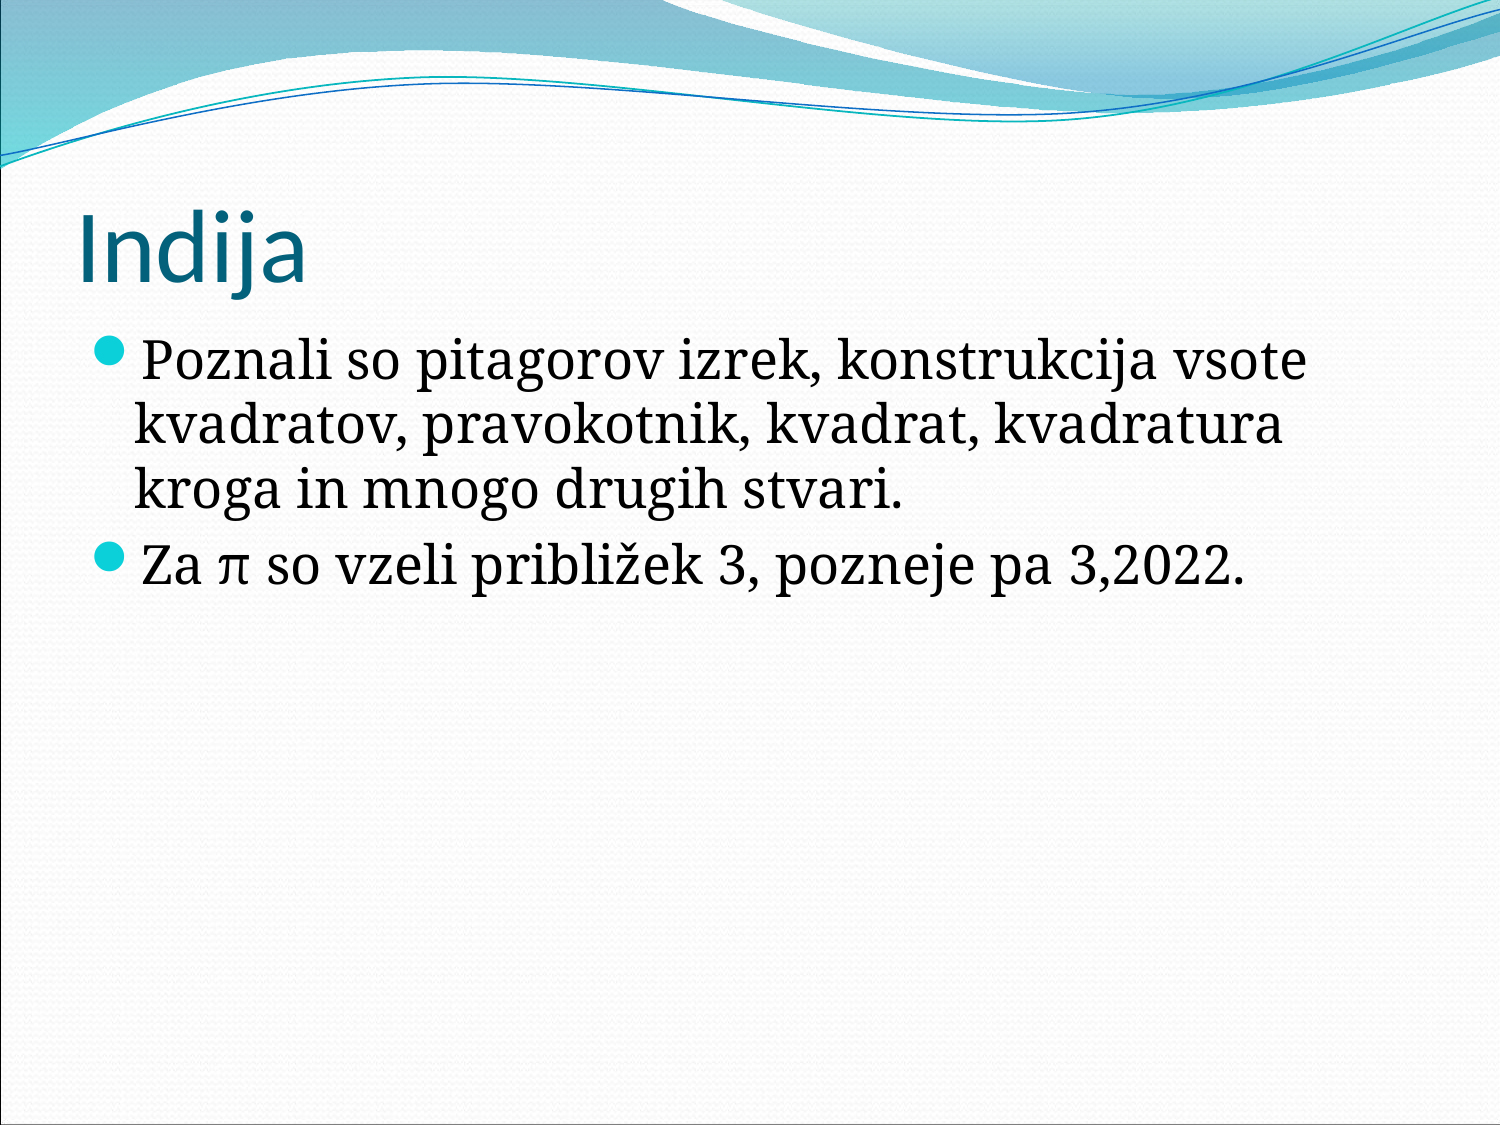

# Indija
Poznali so pitagorov izrek, konstrukcija vsote kvadratov, pravokotnik, kvadrat, kvadratura kroga in mnogo drugih stvari.
Za π so vzeli približek 3, pozneje pa 3,2022.